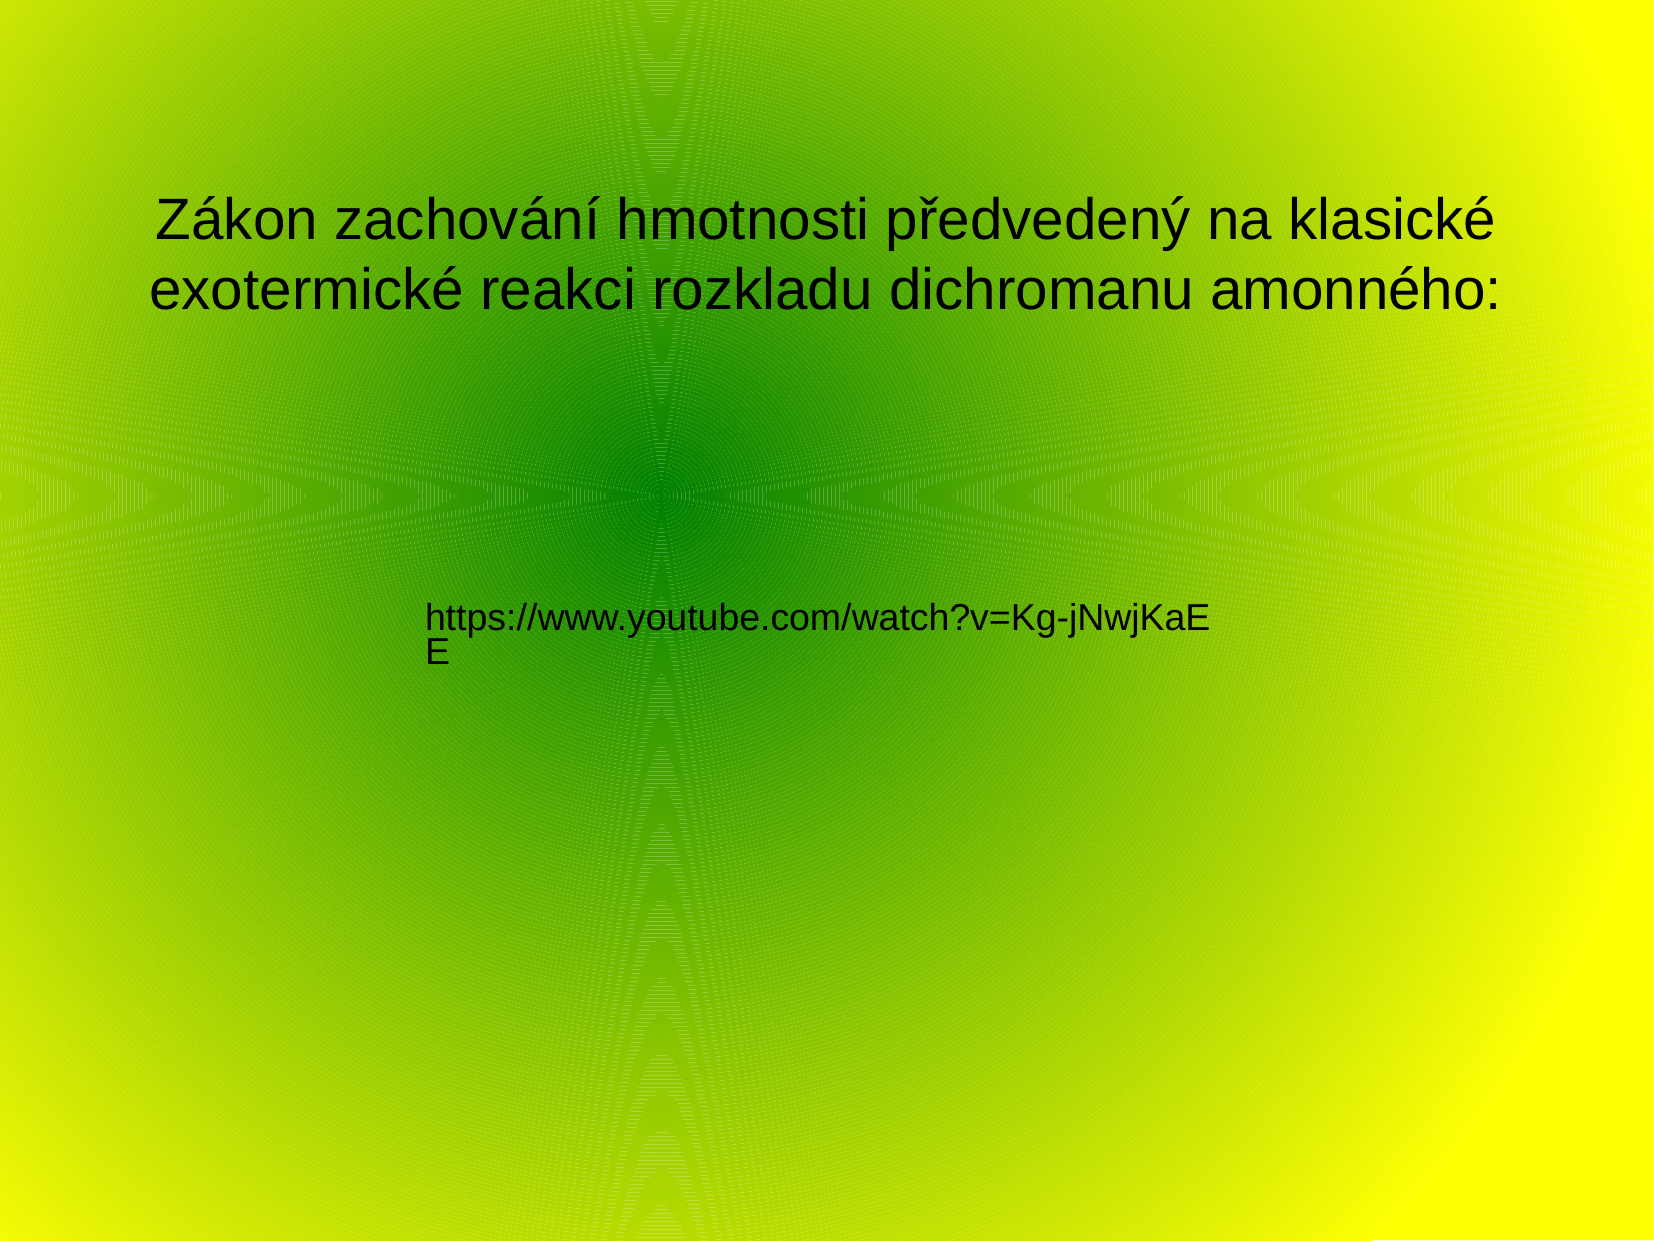

# Zákon zachování hmotnosti předvedený na klasické exotermické reakci rozkladu dichromanu amonného:
https://www.youtube.com/watch?v=Kg-jNwjKaEE